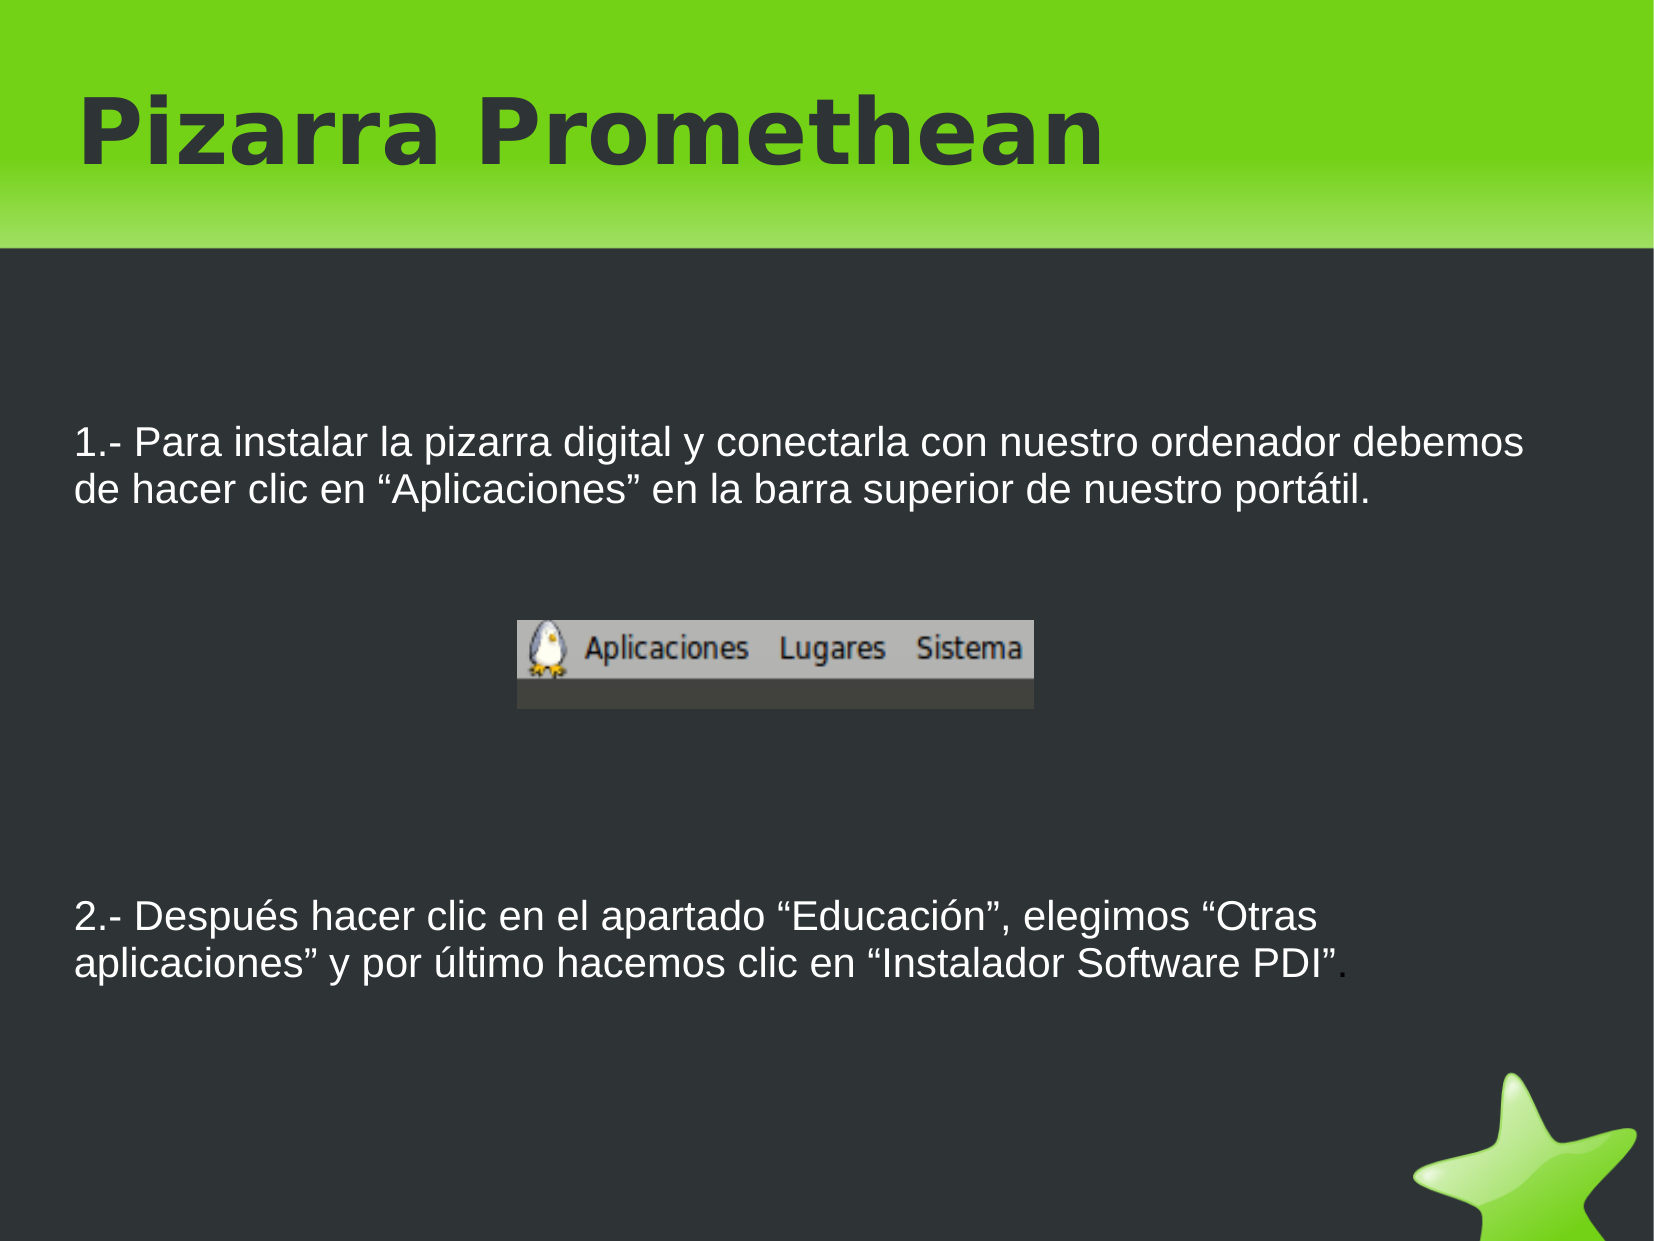

# Pizarra Promethean
1.- Para instalar la pizarra digital y conectarla con nuestro ordenador debemos de hacer clic en “Aplicaciones” en la barra superior de nuestro portátil.
2.- Después hacer clic en el apartado “Educación”, elegimos “Otras aplicaciones” y por último hacemos clic en “Instalador Software PDI”.